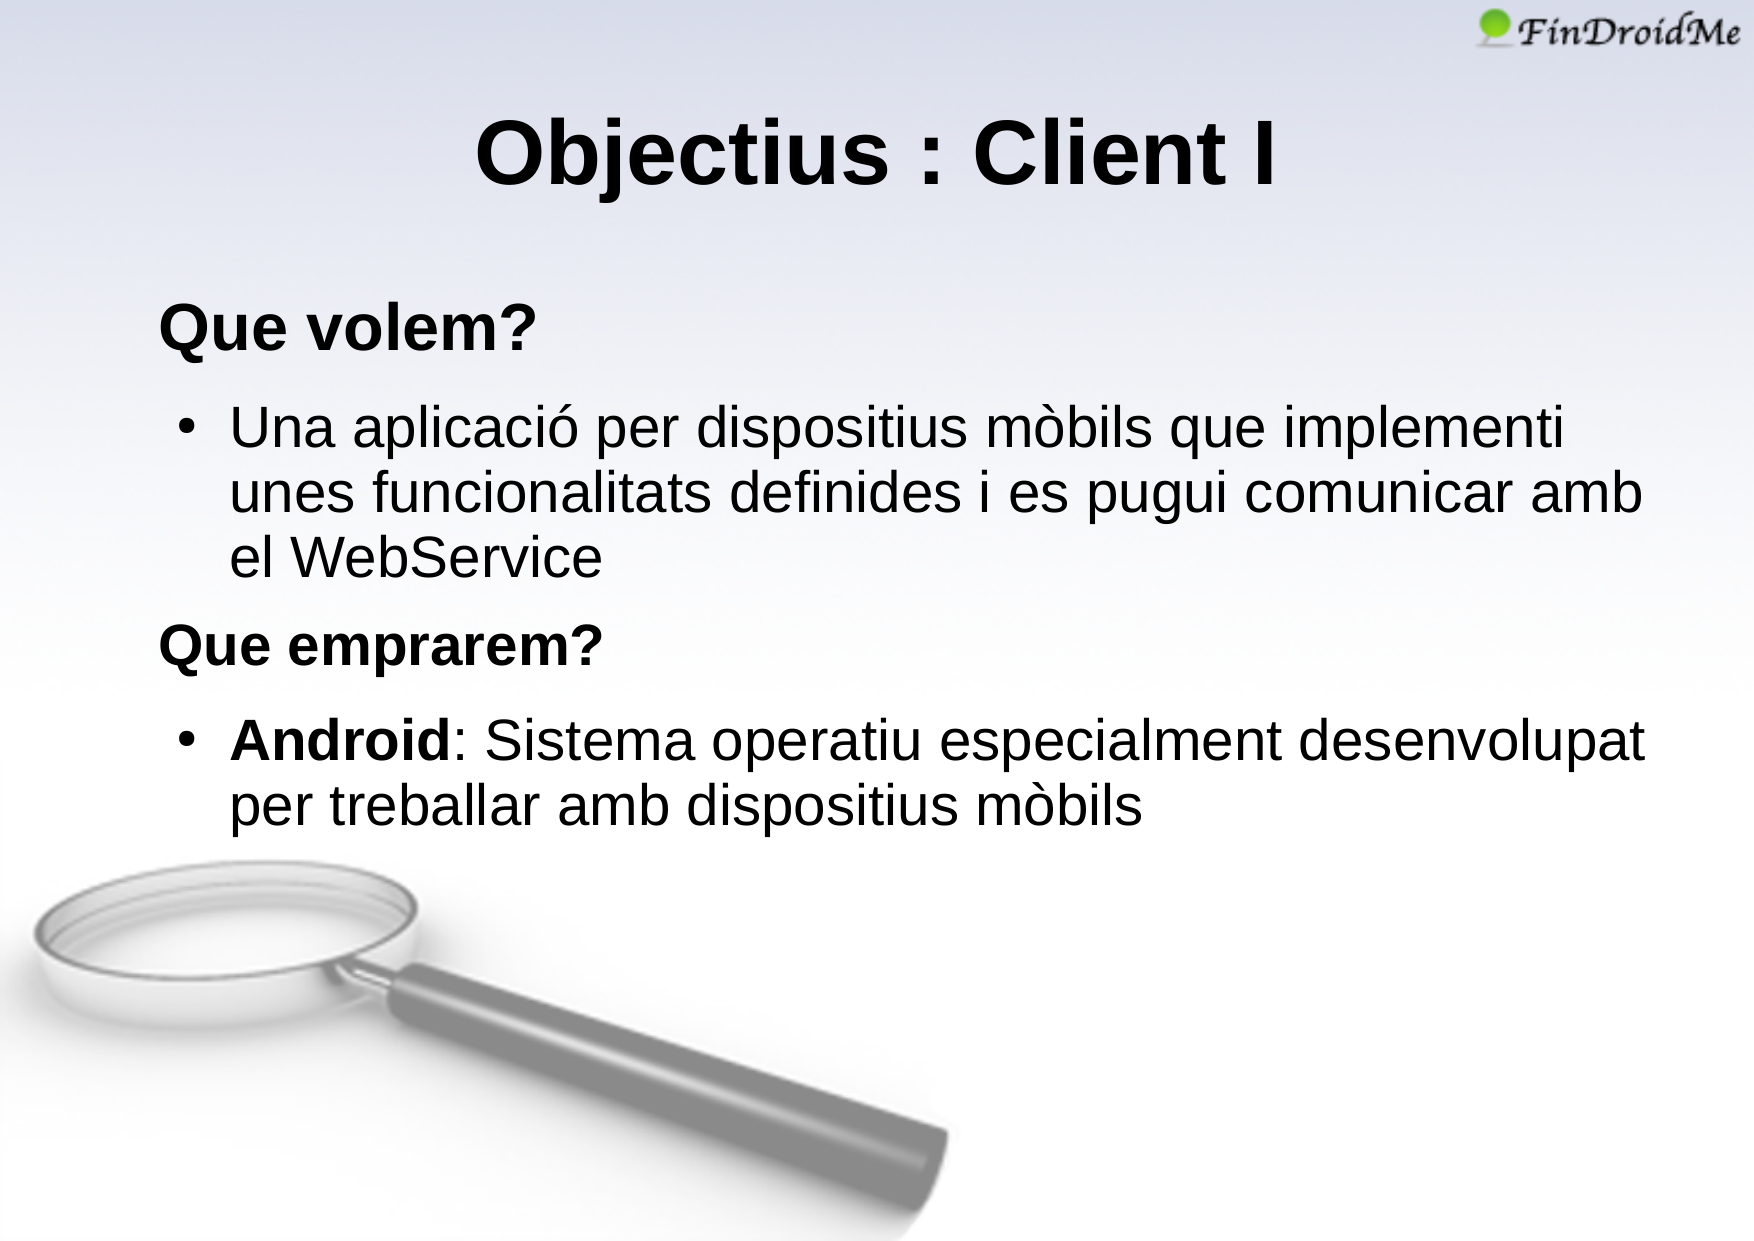

# Objectius : Client I
Que volem?
Una aplicació per dispositius mòbils que implementi unes funcionalitats definides i es pugui comunicar amb el WebService
Que emprarem?
Android: Sistema operatiu especialment desenvolupat per treballar amb dispositius mòbils